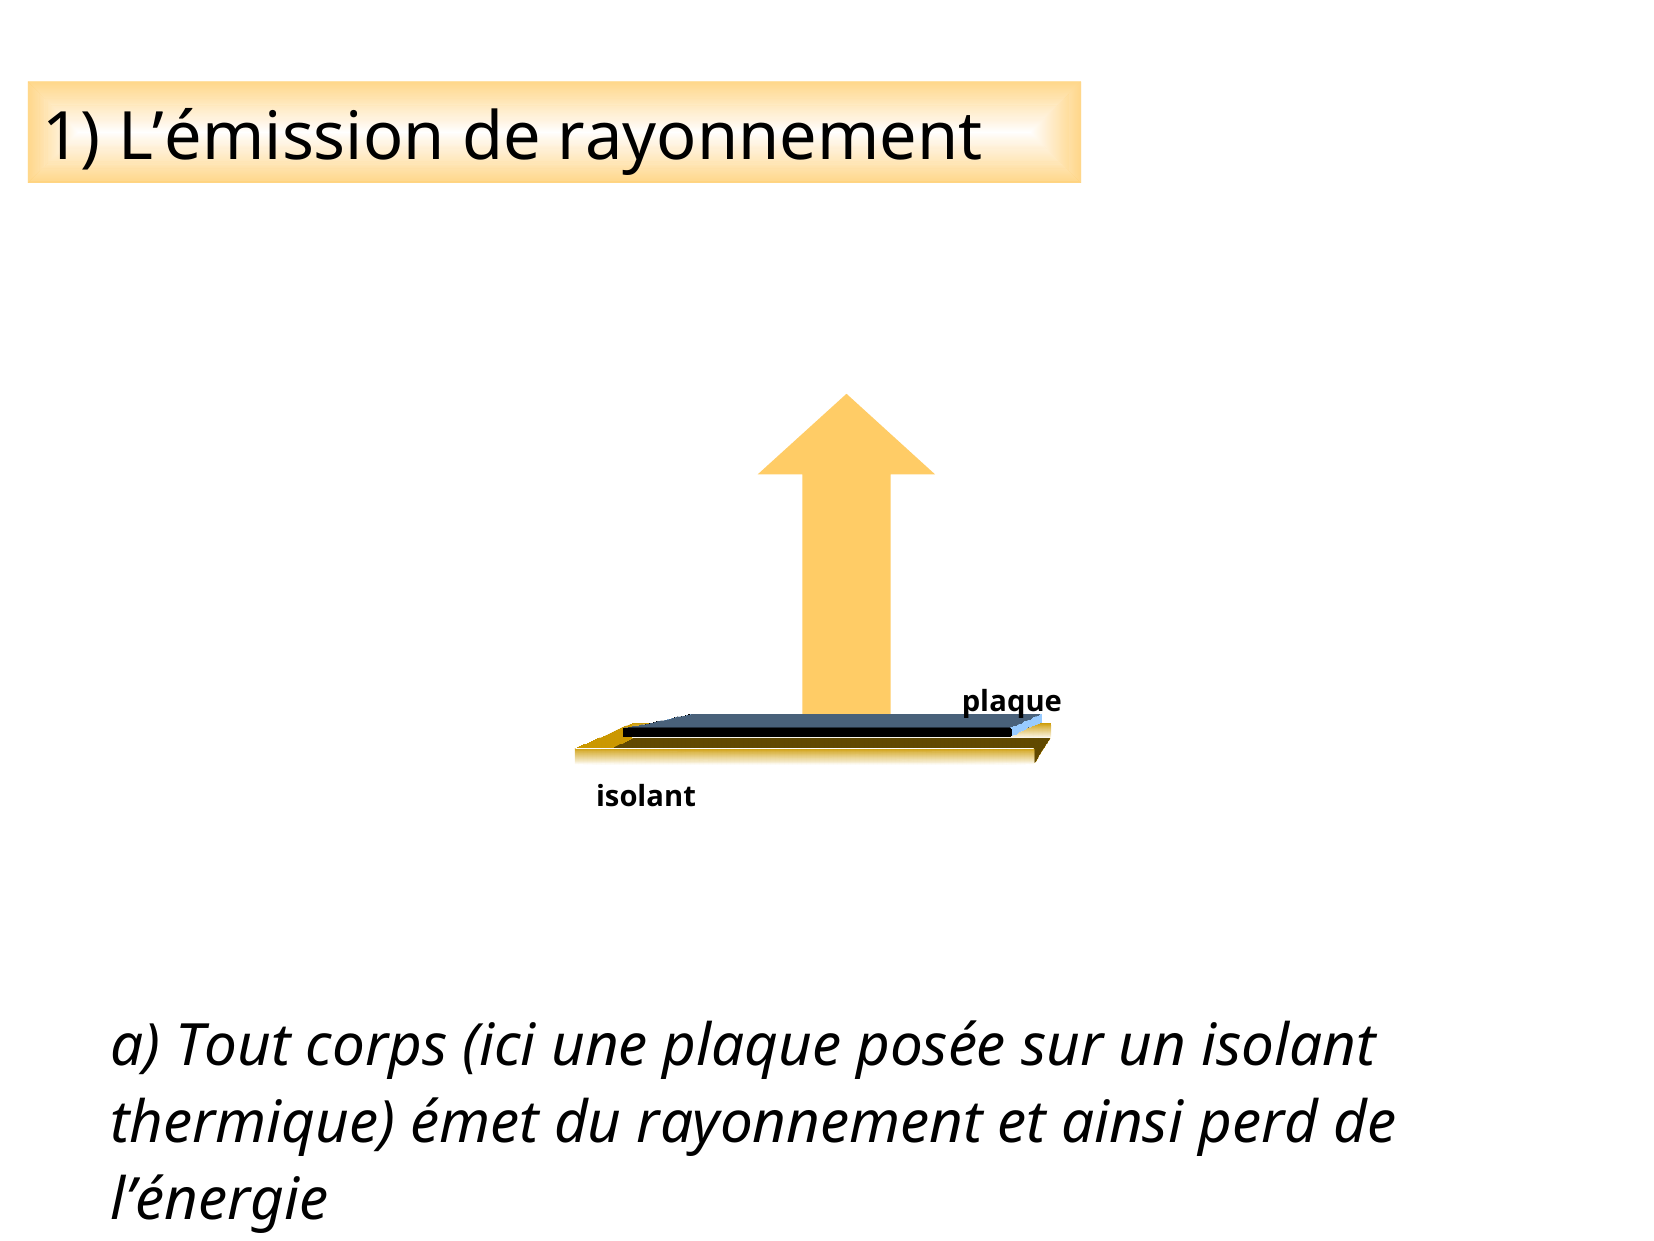

1) L’émission de rayonnement
plaque
isolant
a) Tout corps (ici une plaque posée sur un isolant thermique) émet du rayonnement et ainsi perd de l’énergie